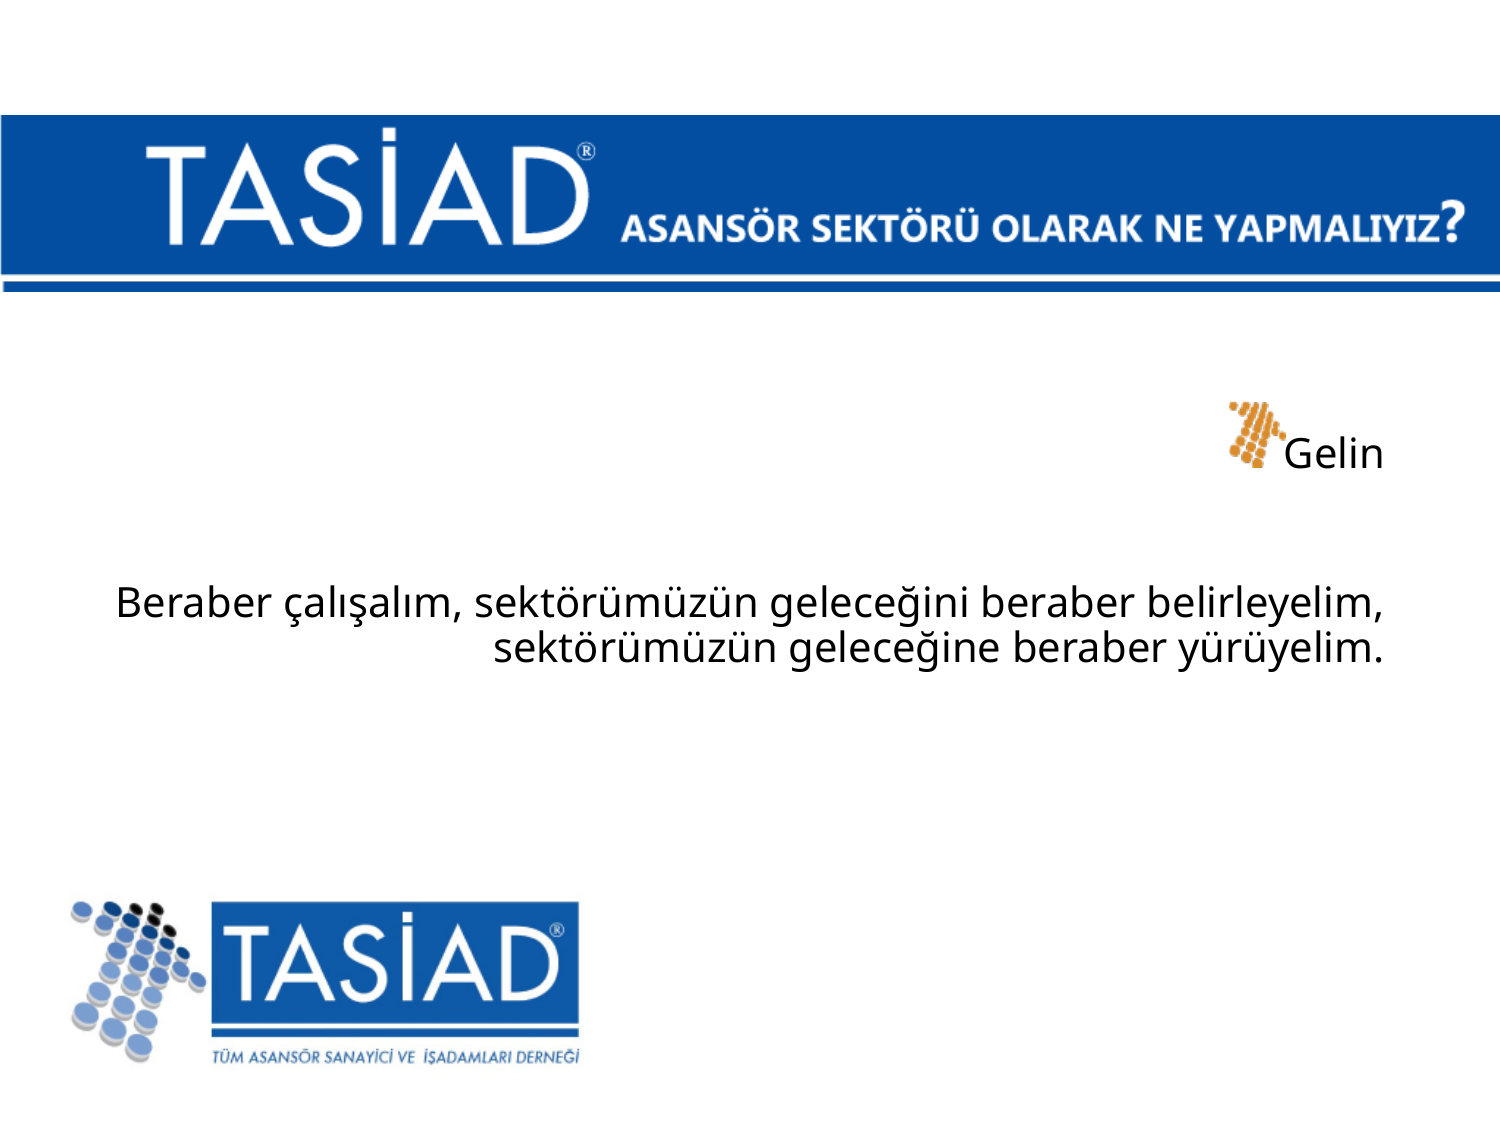

Gelin
Beraber çalışalım, sektörümüzün geleceğini beraber belirleyelim, sektörümüzün geleceğine beraber yürüyelim.